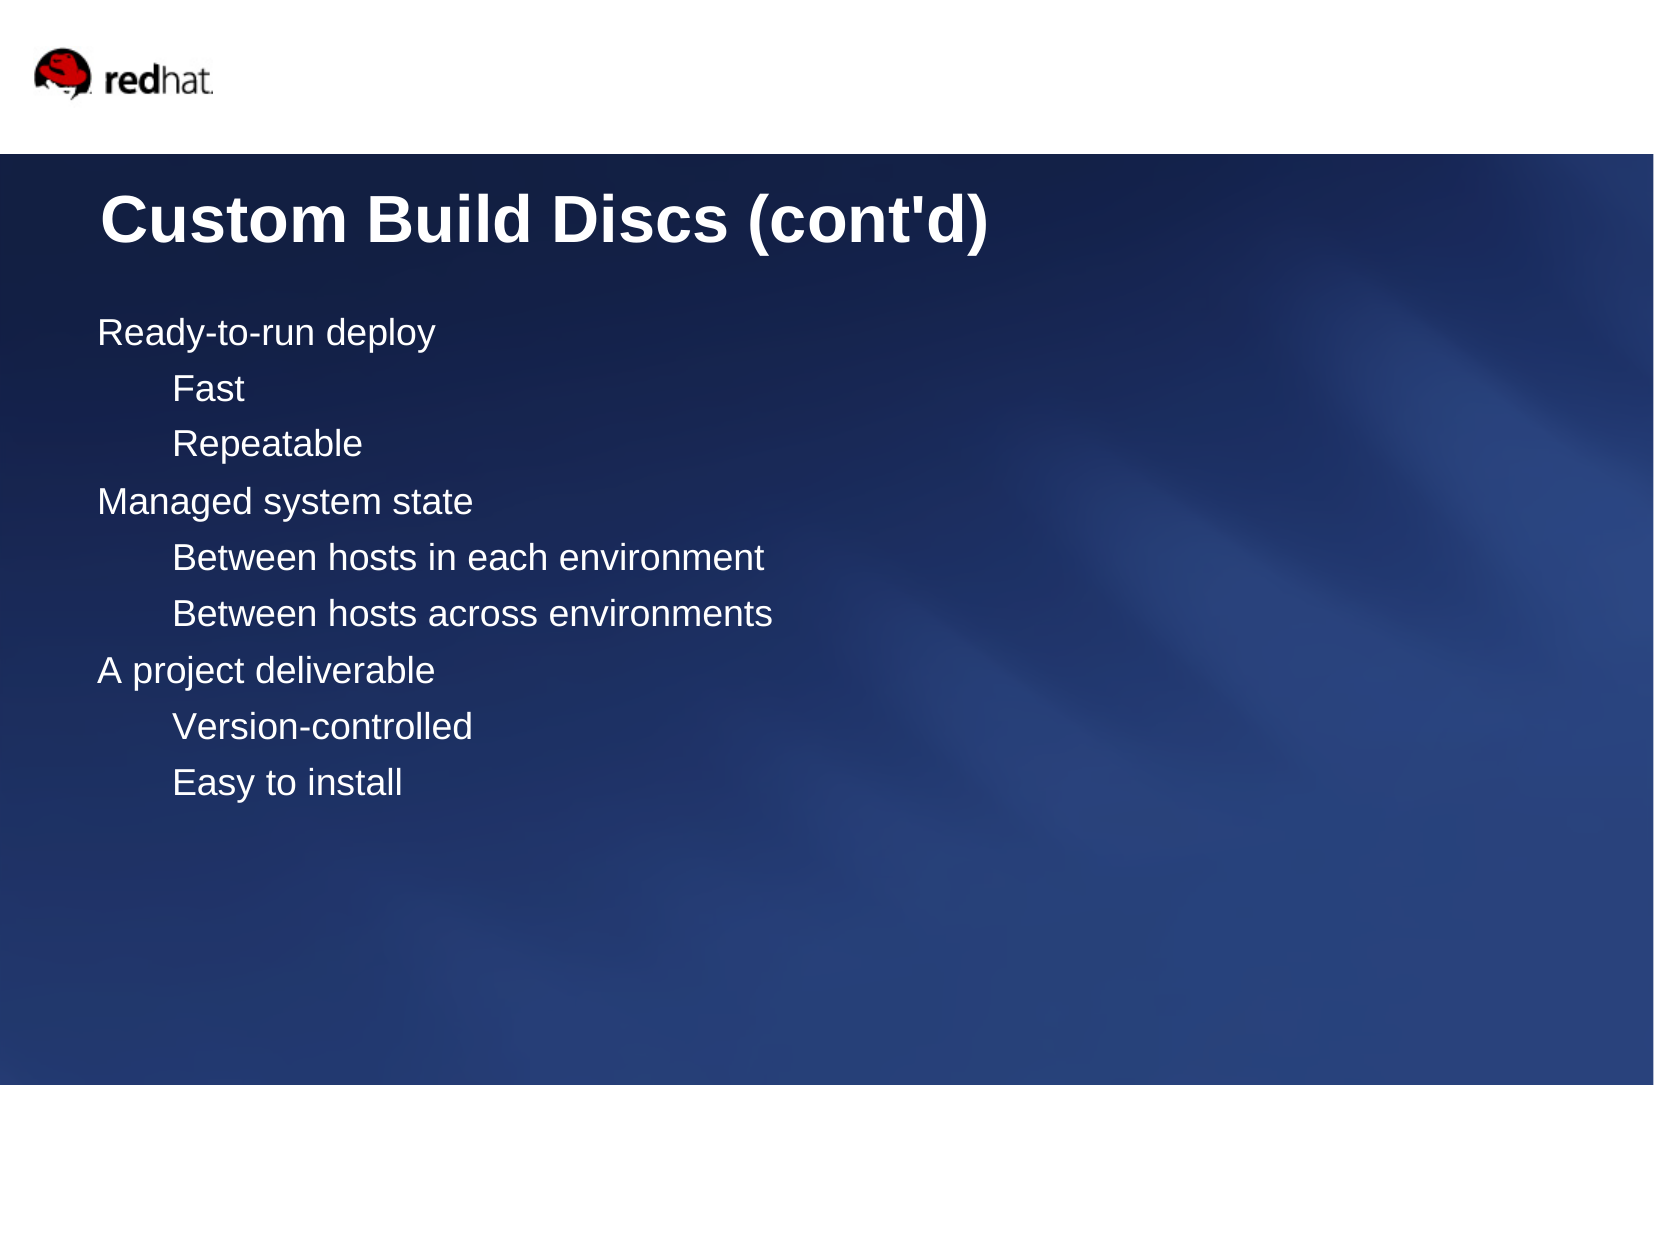

# Custom Build Discs (cont'd)
Ready-to-run deploy
Fast
Repeatable
Managed system state
Between hosts in each environment
Between hosts across environments
A project deliverable
Version-controlled
Easy to install